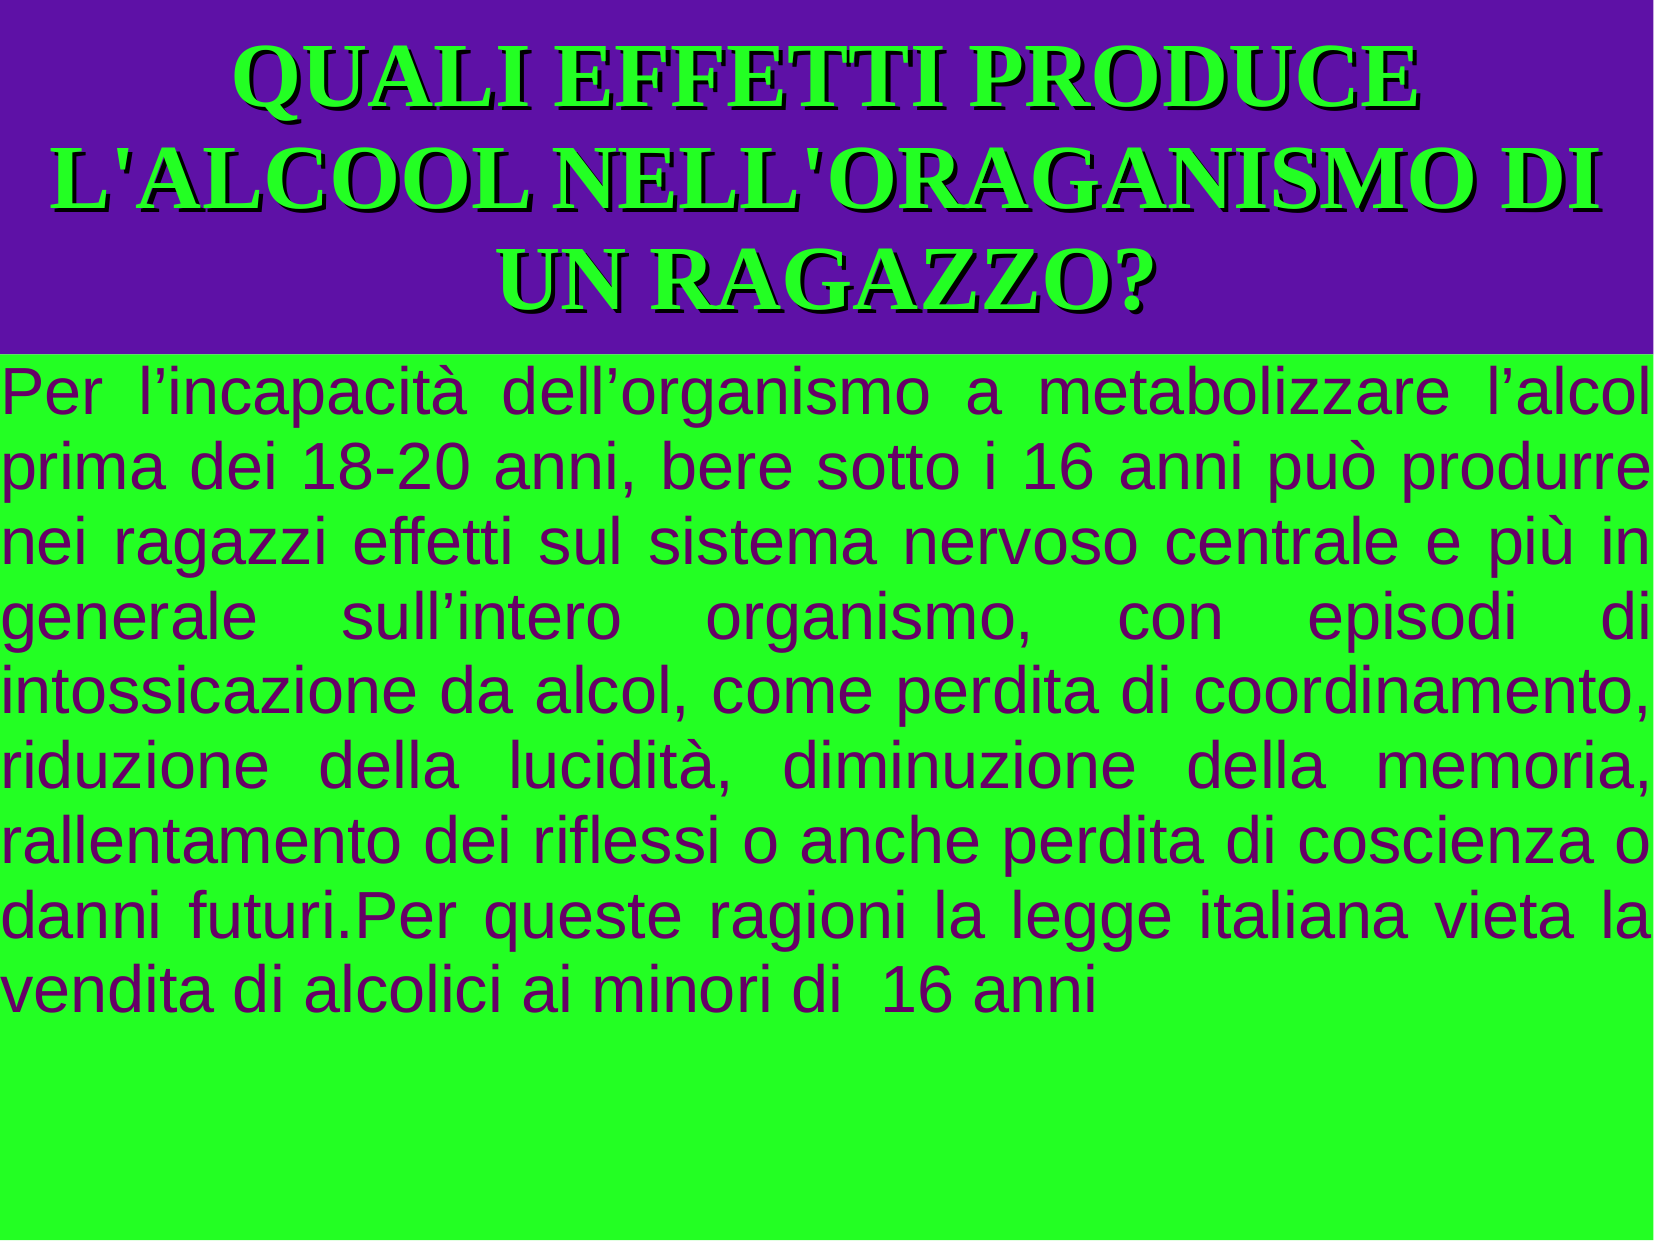

# QUALI EFFETTI PRODUCE L'ALCOOL NELL'ORAGANISMO DI UN RAGAZZO?
Per l’incapacità dell’organismo a metabolizzare l’alcol prima dei 18-20 anni, bere sotto i 16 anni può produrre nei ragazzi effetti sul sistema nervoso centrale e più in generale sull’intero organismo, con episodi di intossicazione da alcol, come perdita di coordinamento, riduzione della lucidità, diminuzione della memoria, rallentamento dei riflessi o anche perdita di coscienza o danni futuri.Per queste ragioni la legge italiana vieta la vendita di alcolici ai minori di 16 anni